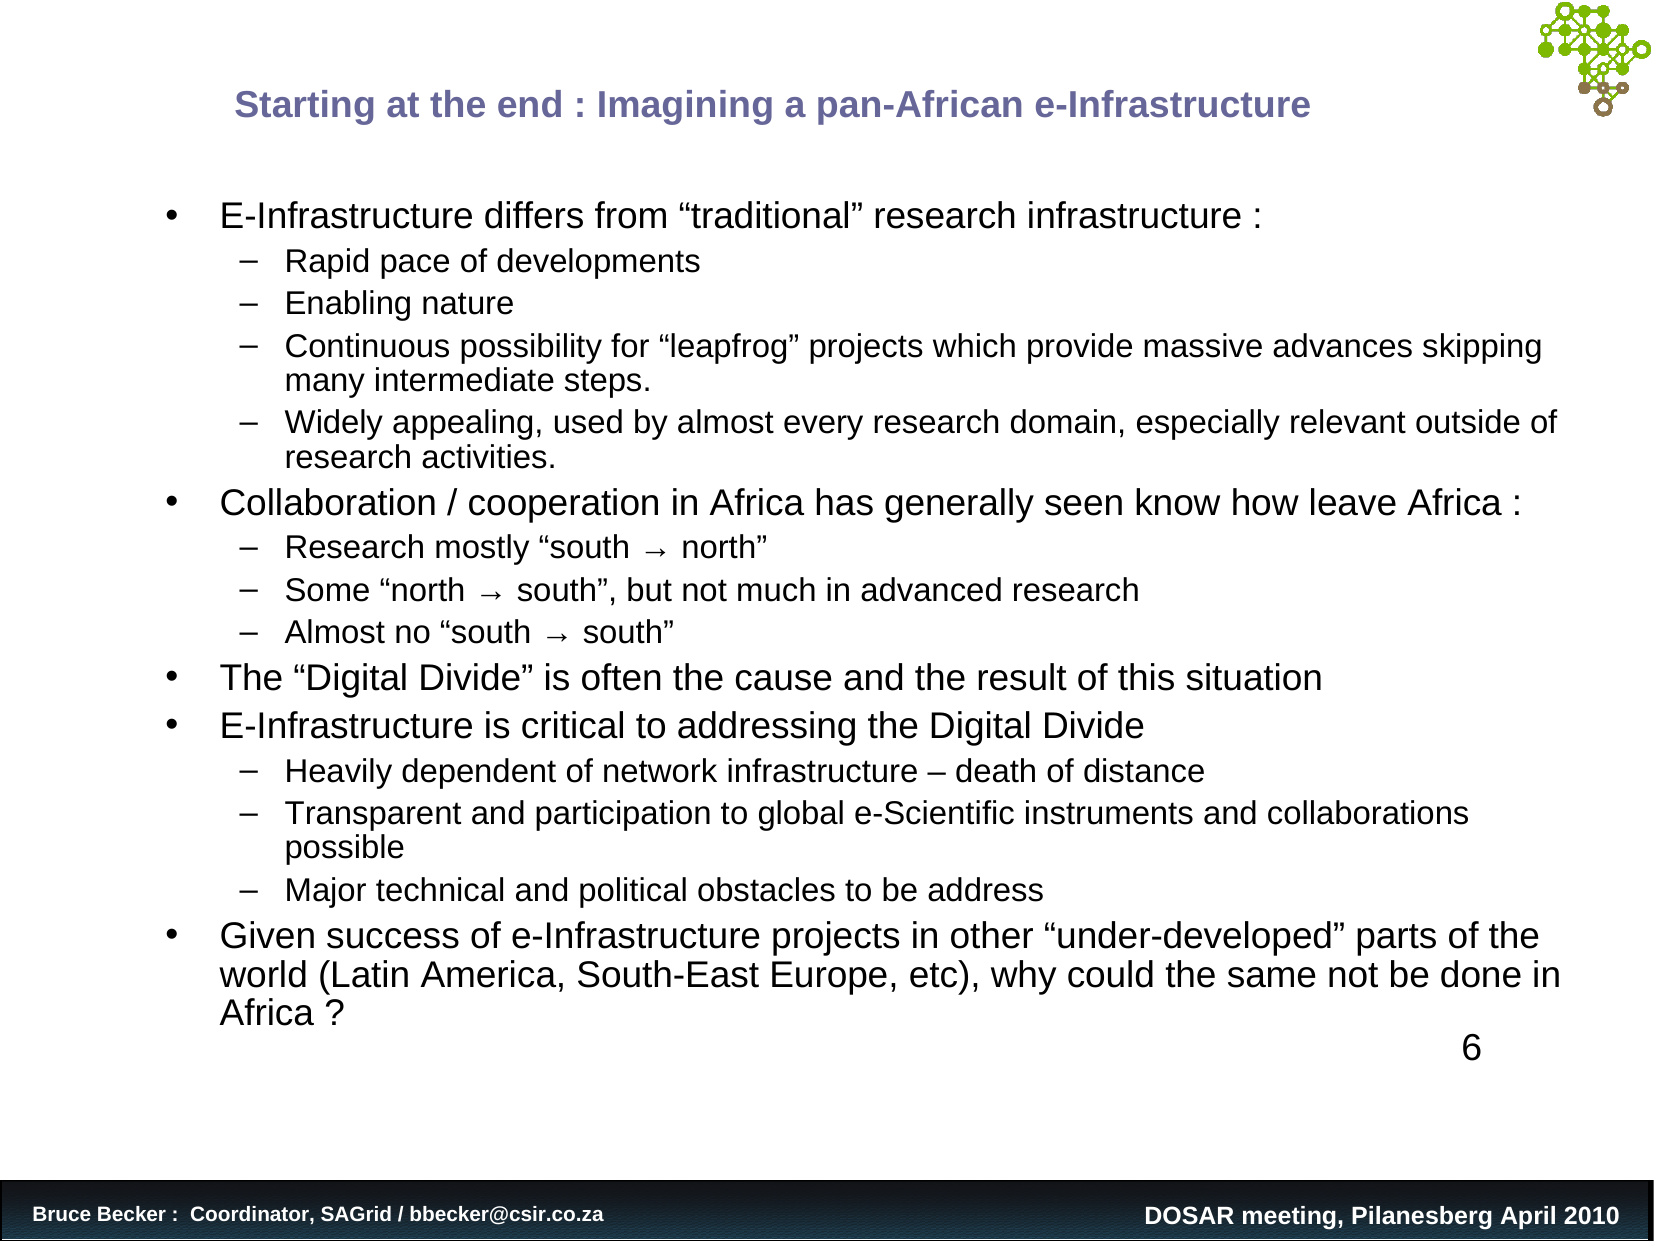

# Starting at the end : Imagining a pan-African e-Infrastructure
E-Infrastructure differs from “traditional” research infrastructure :
Rapid pace of developments
Enabling nature
Continuous possibility for “leapfrog” projects which provide massive advances skipping many intermediate steps.
Widely appealing, used by almost every research domain, especially relevant outside of research activities.
Collaboration / cooperation in Africa has generally seen know how leave Africa :
Research mostly “south → north”
Some “north → south”, but not much in advanced research
Almost no “south → south”
The “Digital Divide” is often the cause and the result of this situation
E-Infrastructure is critical to addressing the Digital Divide
Heavily dependent of network infrastructure – death of distance
Transparent and participation to global e-Scientific instruments and collaborations possible
Major technical and political obstacles to be address
Given success of e-Infrastructure projects in other “under-developed” parts of the world (Latin America, South-East Europe, etc), why could the same not be done in Africa ?
6